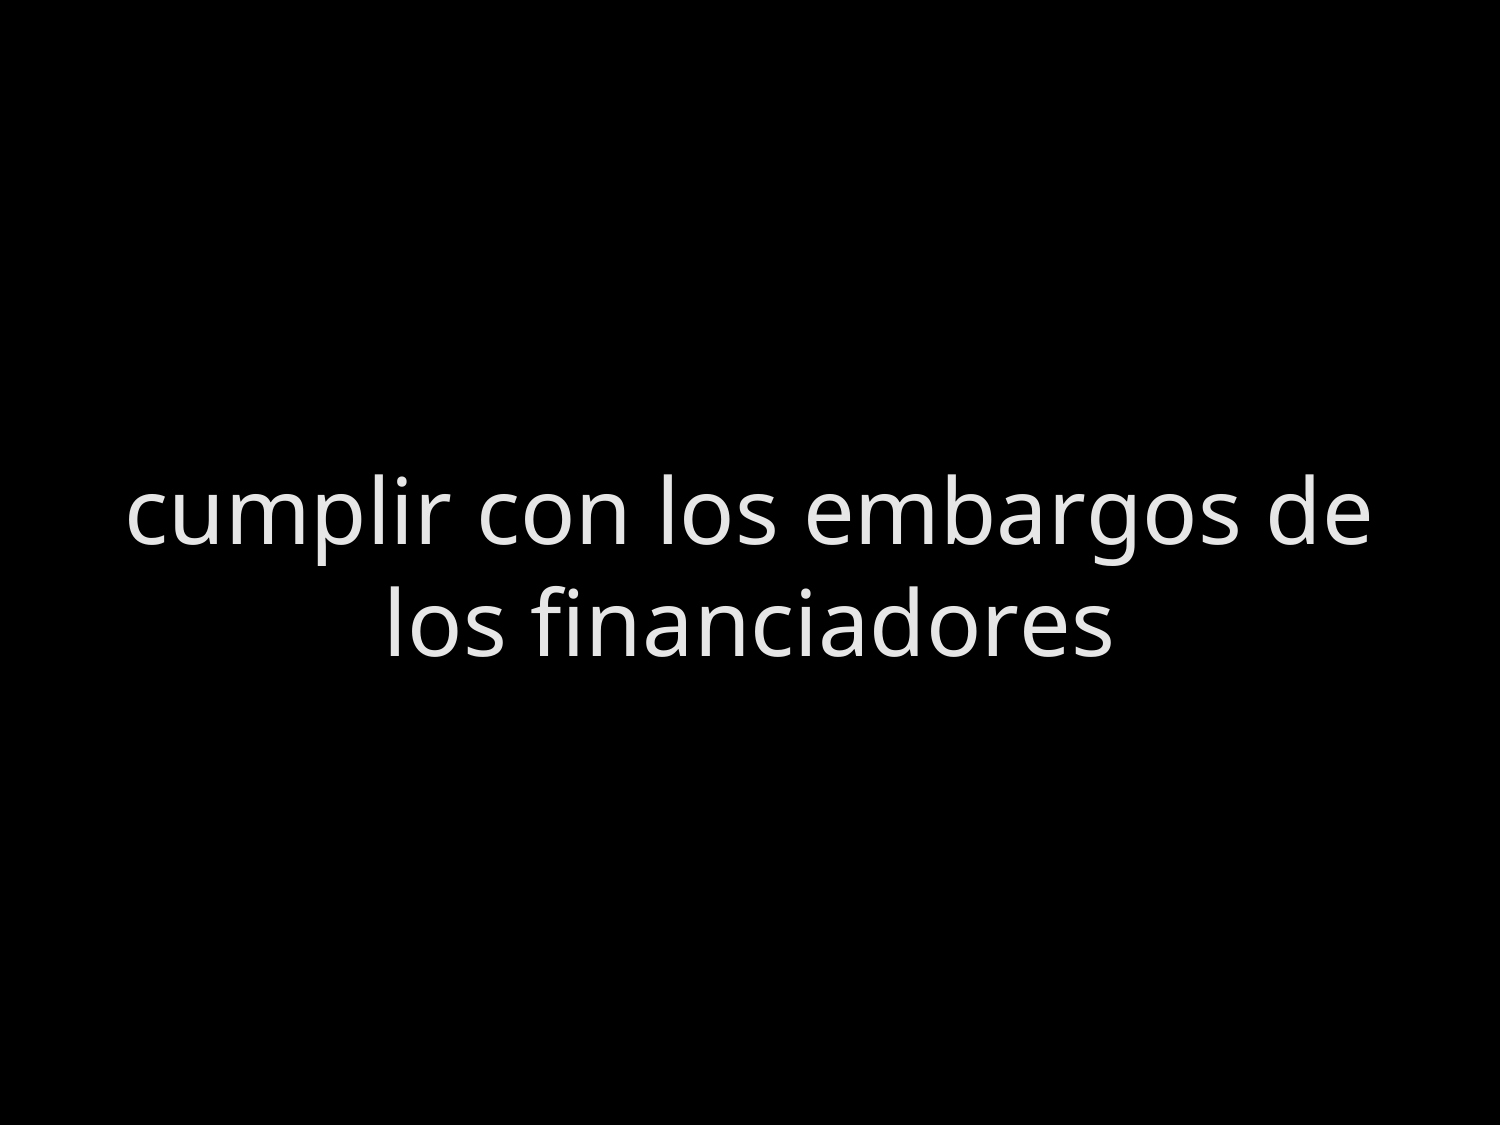

# cumplir con los embargos de
los financiadores